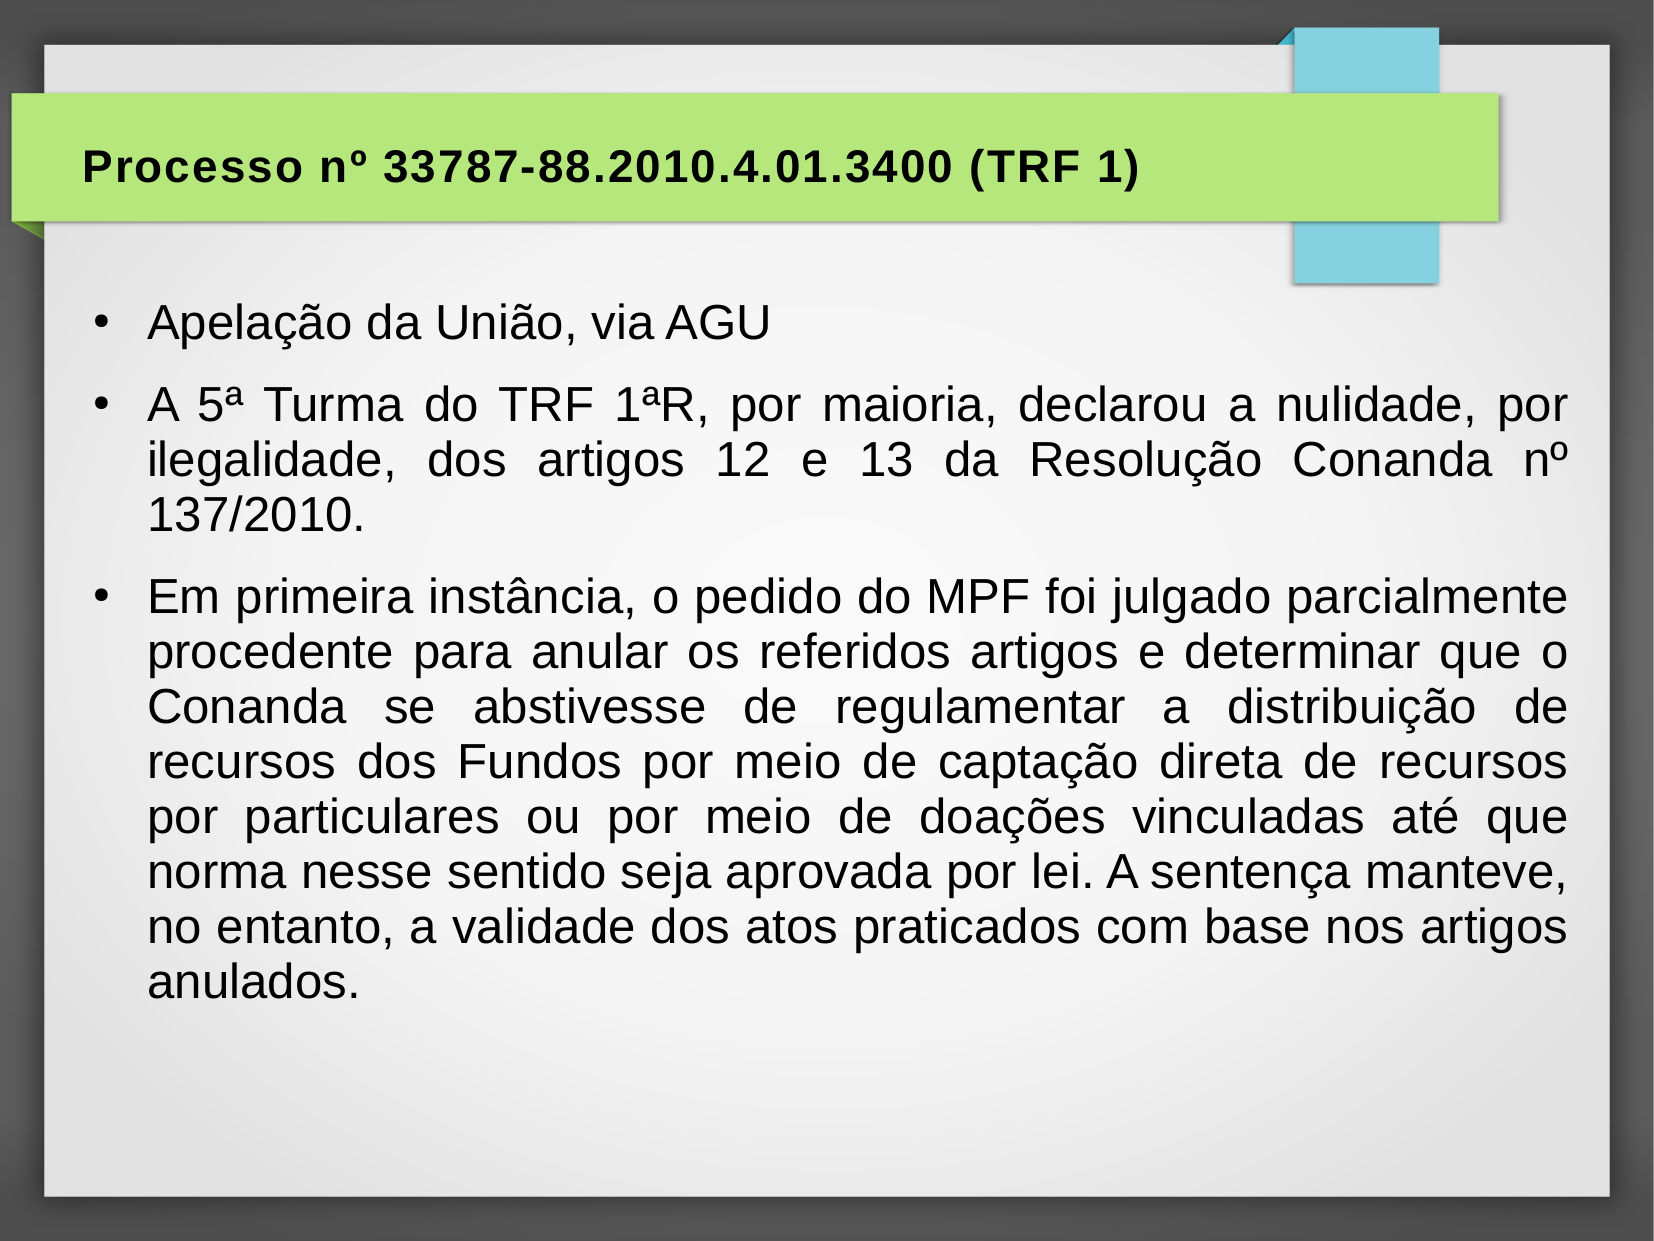

# Processo nº 33787-88.2010.4.01.3400 (TRF 1)
Apelação da União, via AGU
A 5ª Turma do TRF 1ªR, por maioria, declarou a nulidade, por ilegalidade, dos artigos 12 e 13 da Resolução Conanda nº 137/2010.
Em primeira instância, o pedido do MPF foi julgado parcialmente procedente para anular os referidos artigos e determinar que o Conanda se abstivesse de regulamentar a distribuição de recursos dos Fundos por meio de captação direta de recursos por particulares ou por meio de doações vinculadas até que norma nesse sentido seja aprovada por lei. A sentença manteve, no entanto, a validade dos atos praticados com base nos artigos anulados.